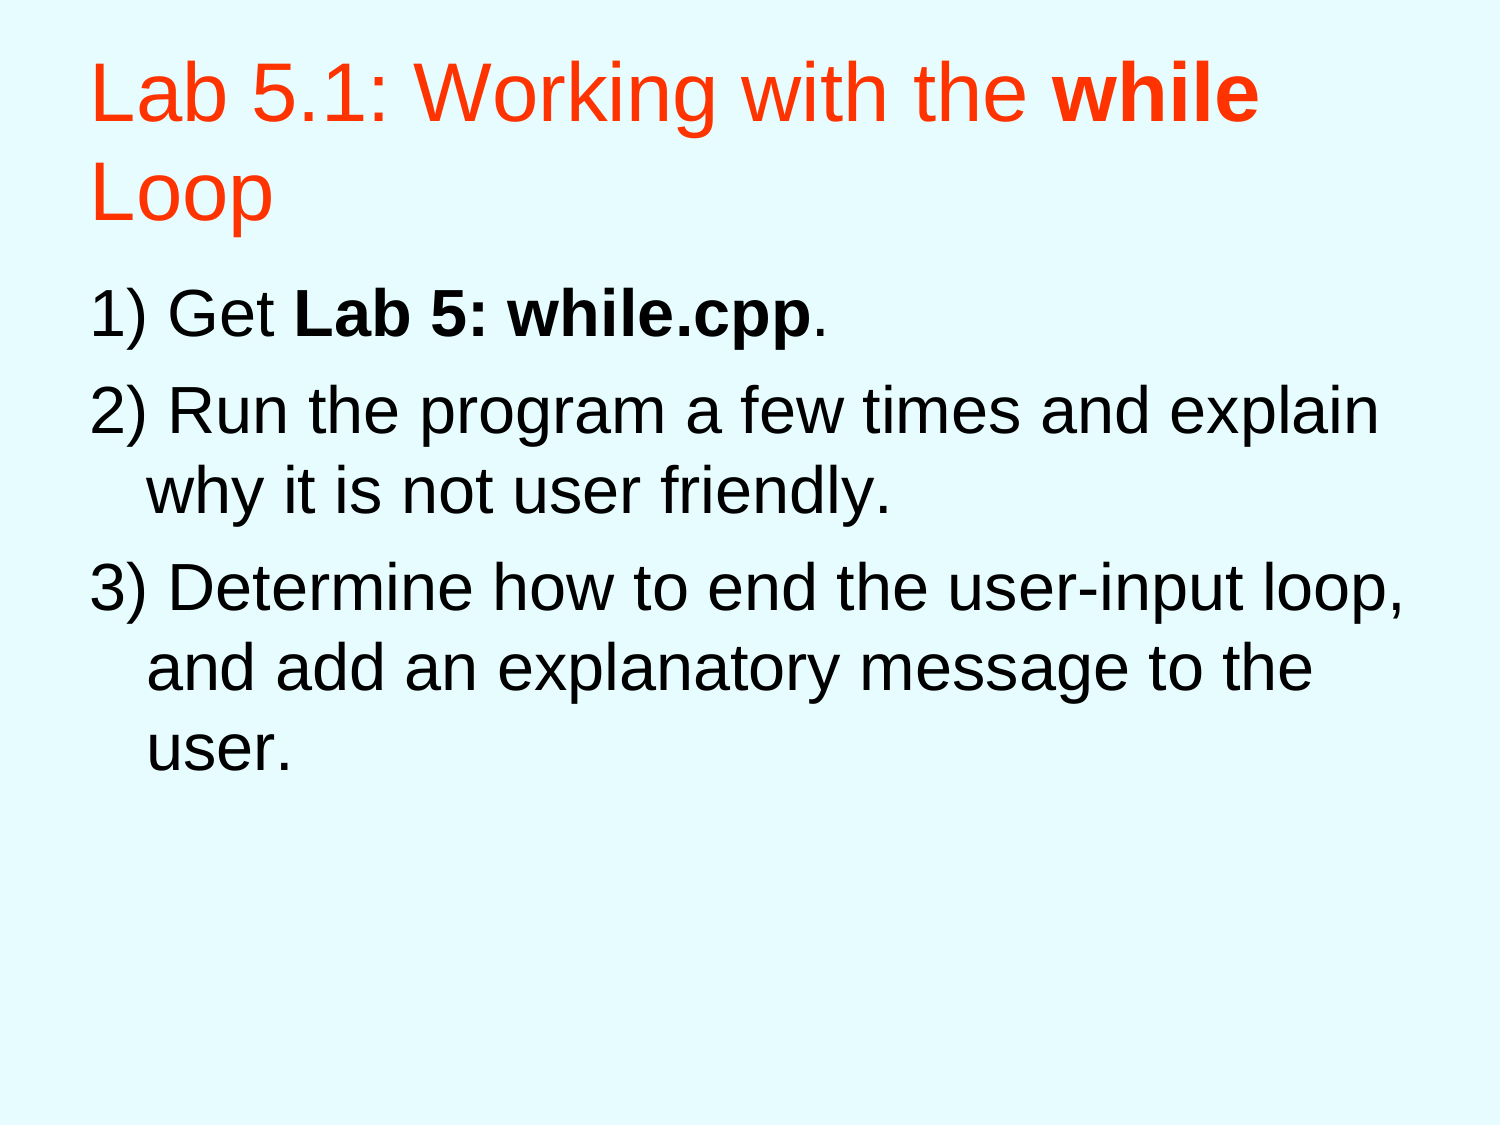

# Lab 5.1: Working with the while Loop
 Get Lab 5: while.cpp.
 Run the program a few times and explain why it is not user friendly.
 Determine how to end the user-input loop, and add an explanatory message to the user.